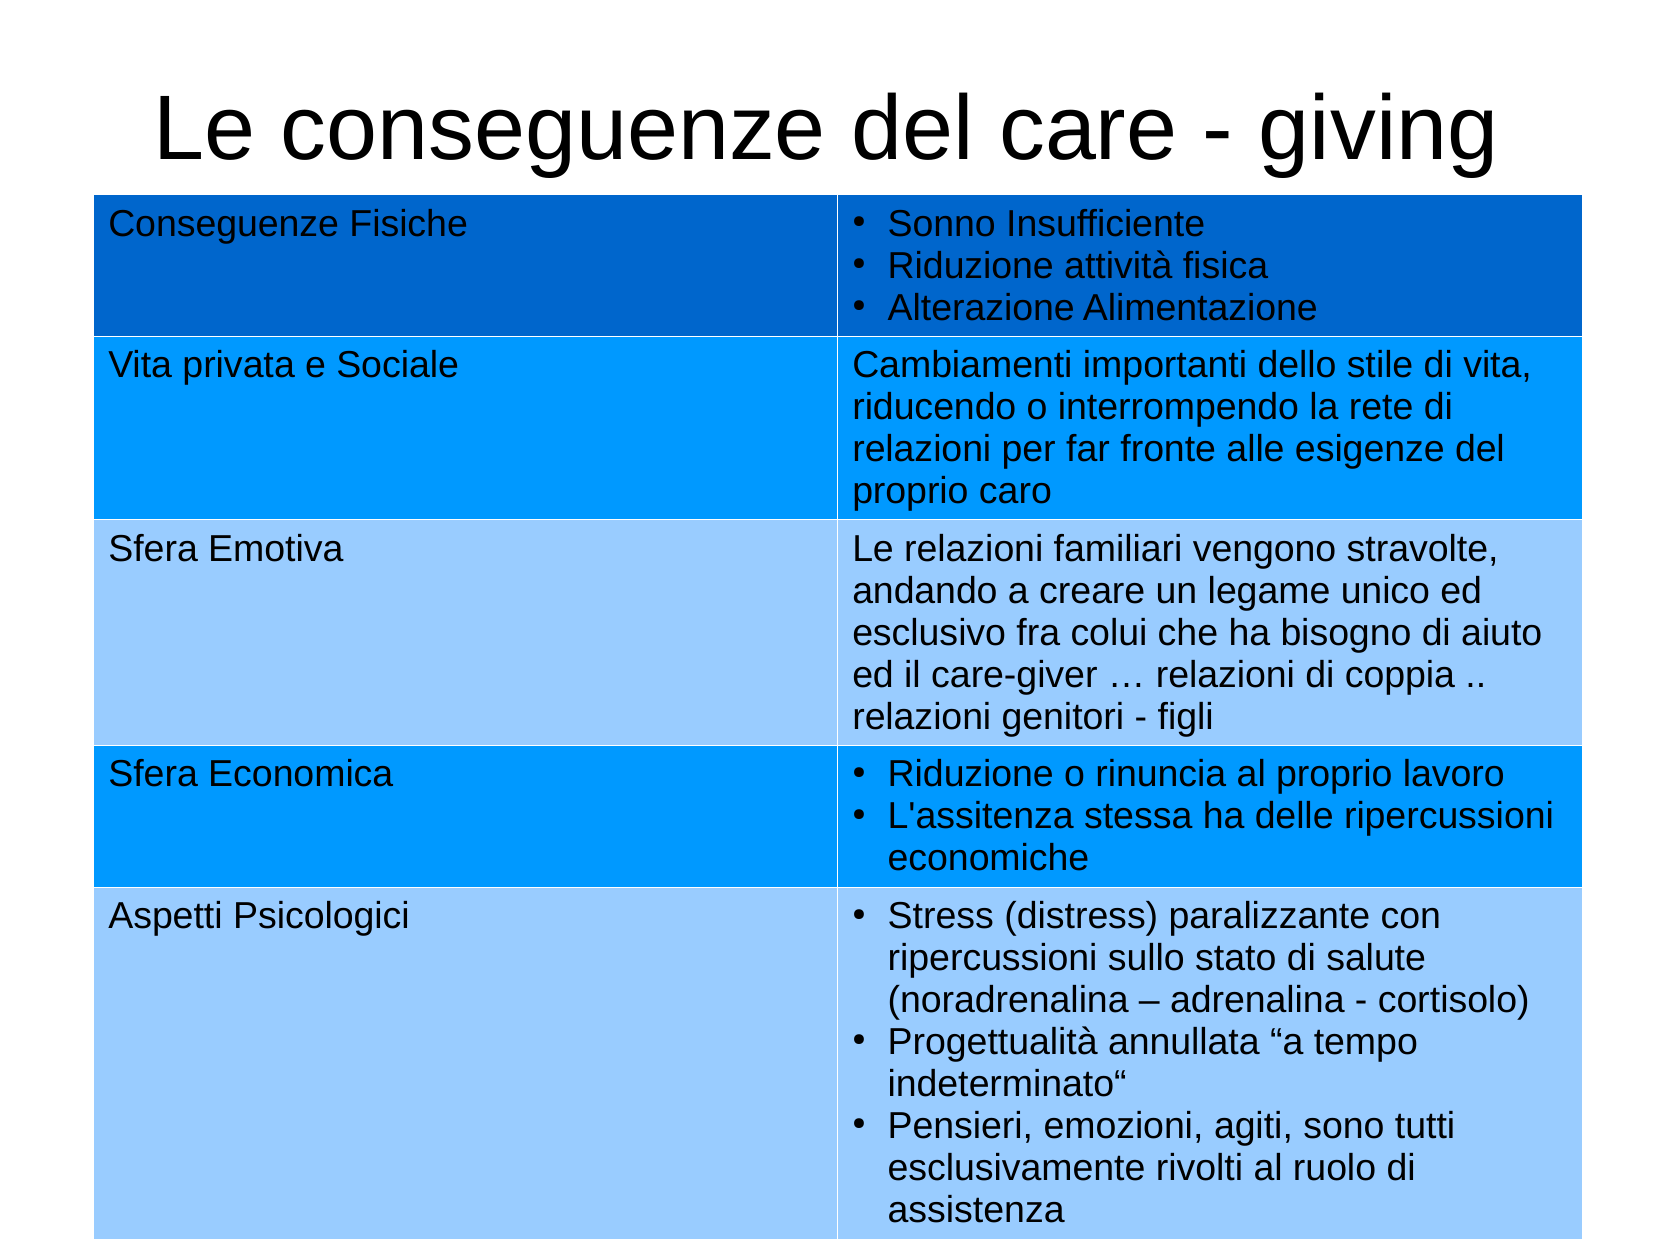

# Le conseguenze del care - giving
| Conseguenze Fisiche | Sonno Insufficiente Riduzione attività fisica Alterazione Alimentazione |
| --- | --- |
| Vita privata e Sociale | Cambiamenti importanti dello stile di vita, riducendo o interrompendo la rete di relazioni per far fronte alle esigenze del proprio caro |
| Sfera Emotiva | Le relazioni familiari vengono stravolte, andando a creare un legame unico ed esclusivo fra colui che ha bisogno di aiuto ed il care-giver … relazioni di coppia .. relazioni genitori - figli |
| Sfera Economica | Riduzione o rinuncia al proprio lavoro L'assitenza stessa ha delle ripercussioni economiche |
| Aspetti Psicologici | Stress (distress) paralizzante con ripercussioni sullo stato di salute (noradrenalina – adrenalina - cortisolo) Progettualità annullata “a tempo indeterminato“ Pensieri, emozioni, agiti, sono tutti esclusivamente rivolti al ruolo di assistenza |